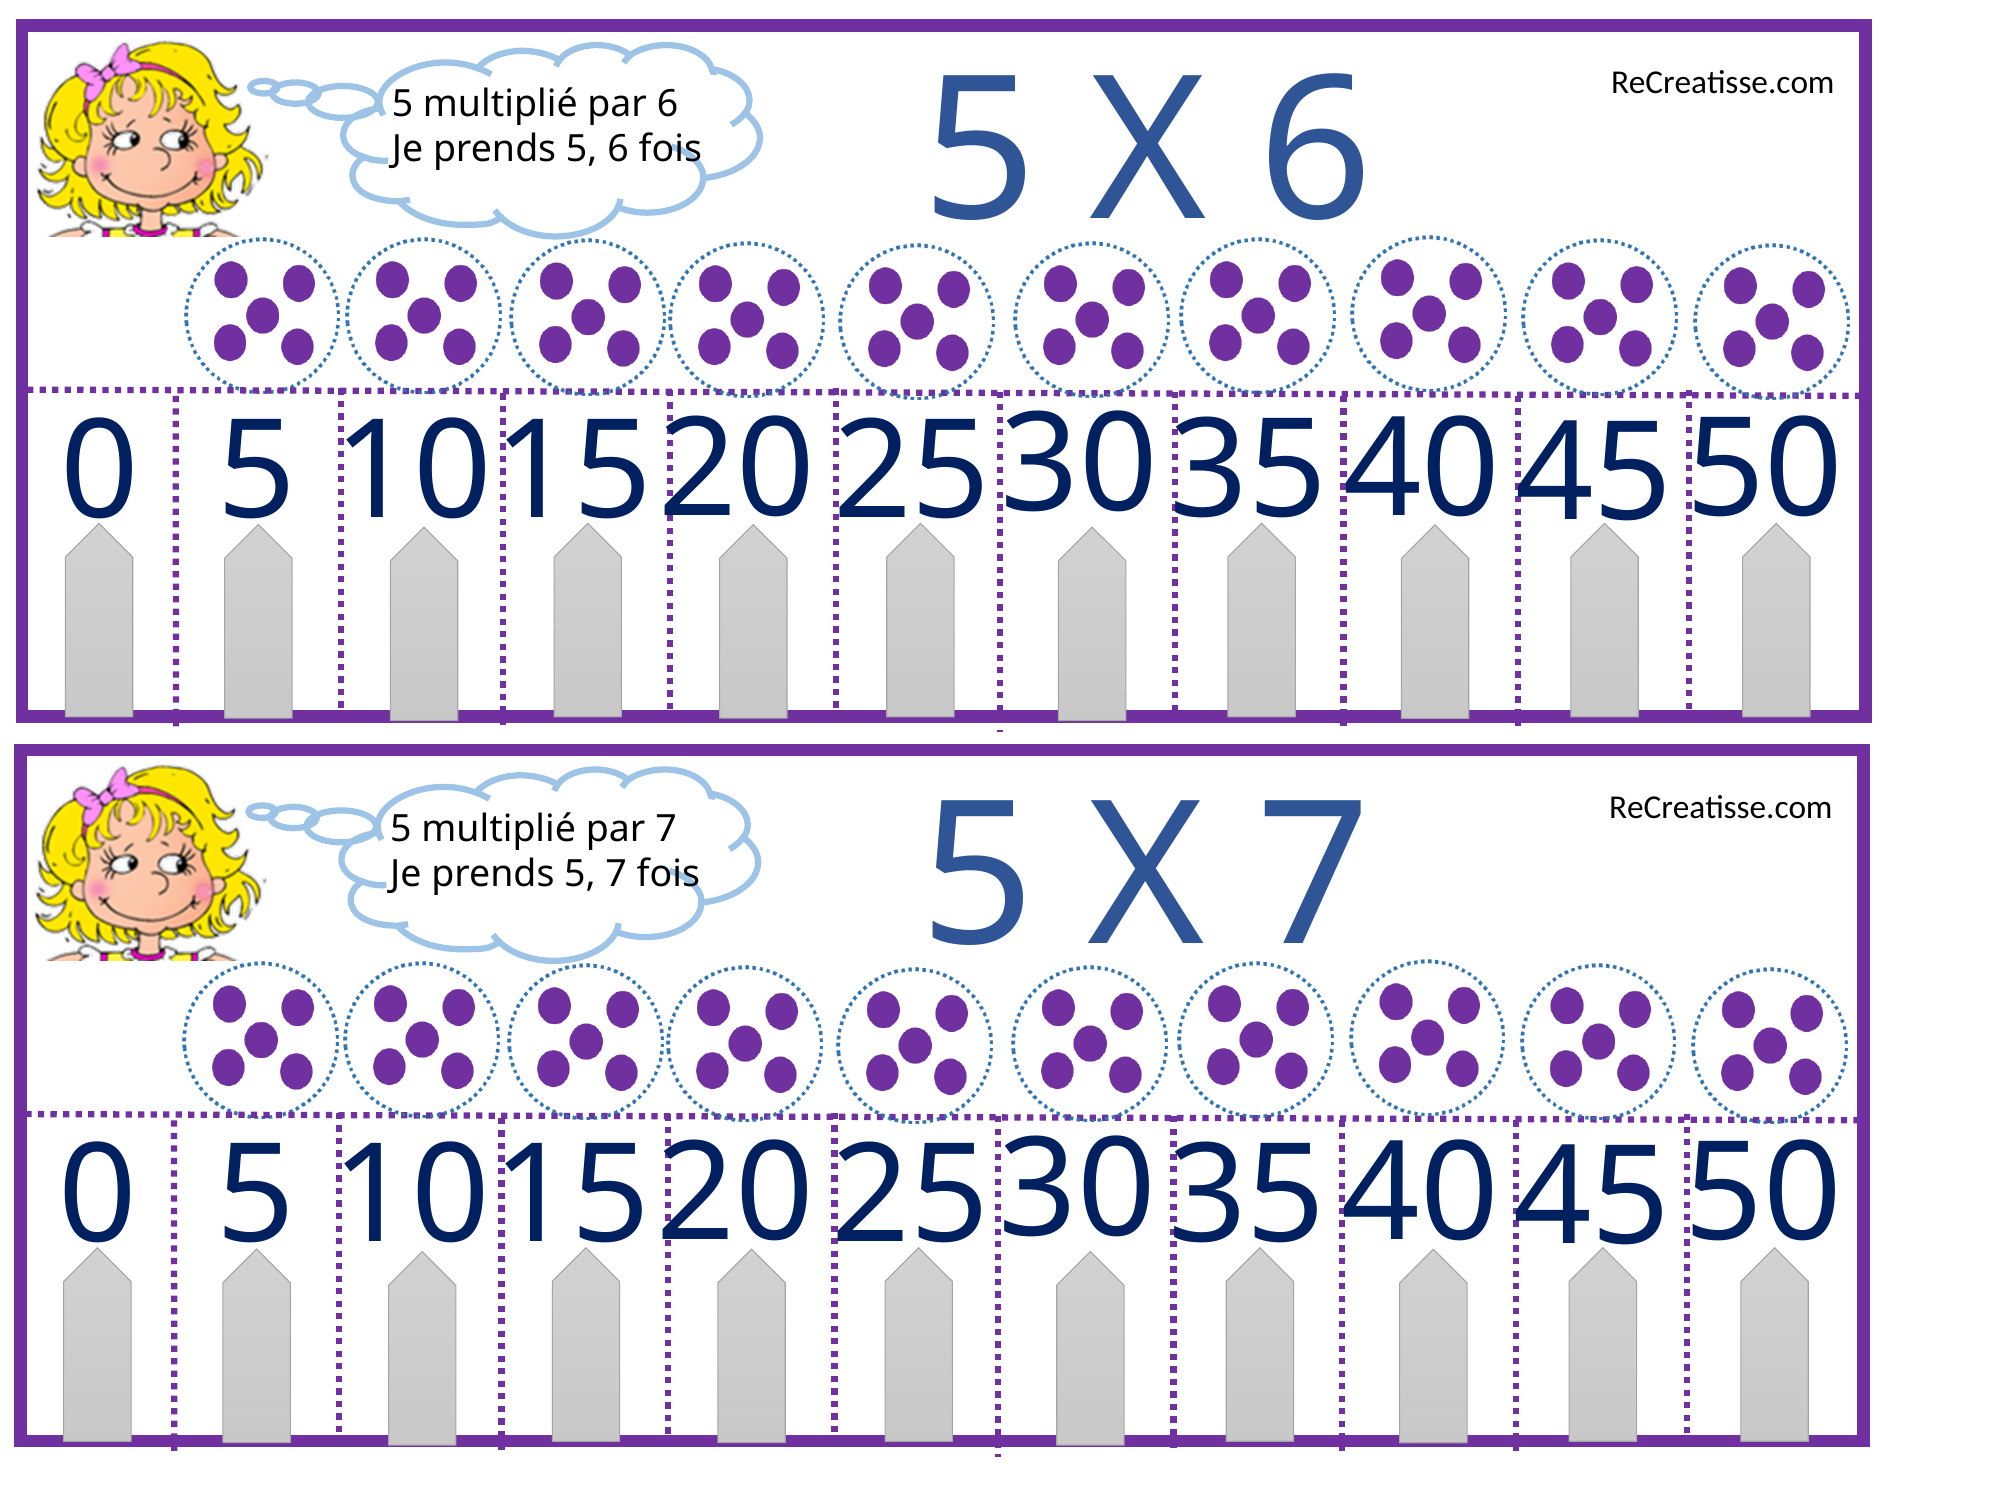

5 X 6
ReCreatisse.com
5 multiplié par 6
Je prends 5, 6 fois
30
20
40
50
35
0
5
10
15
25
45
5 X 7
ReCreatisse.com
5 multiplié par 7
Je prends 5, 7 fois
30
20
40
50
35
0
5
10
15
25
45